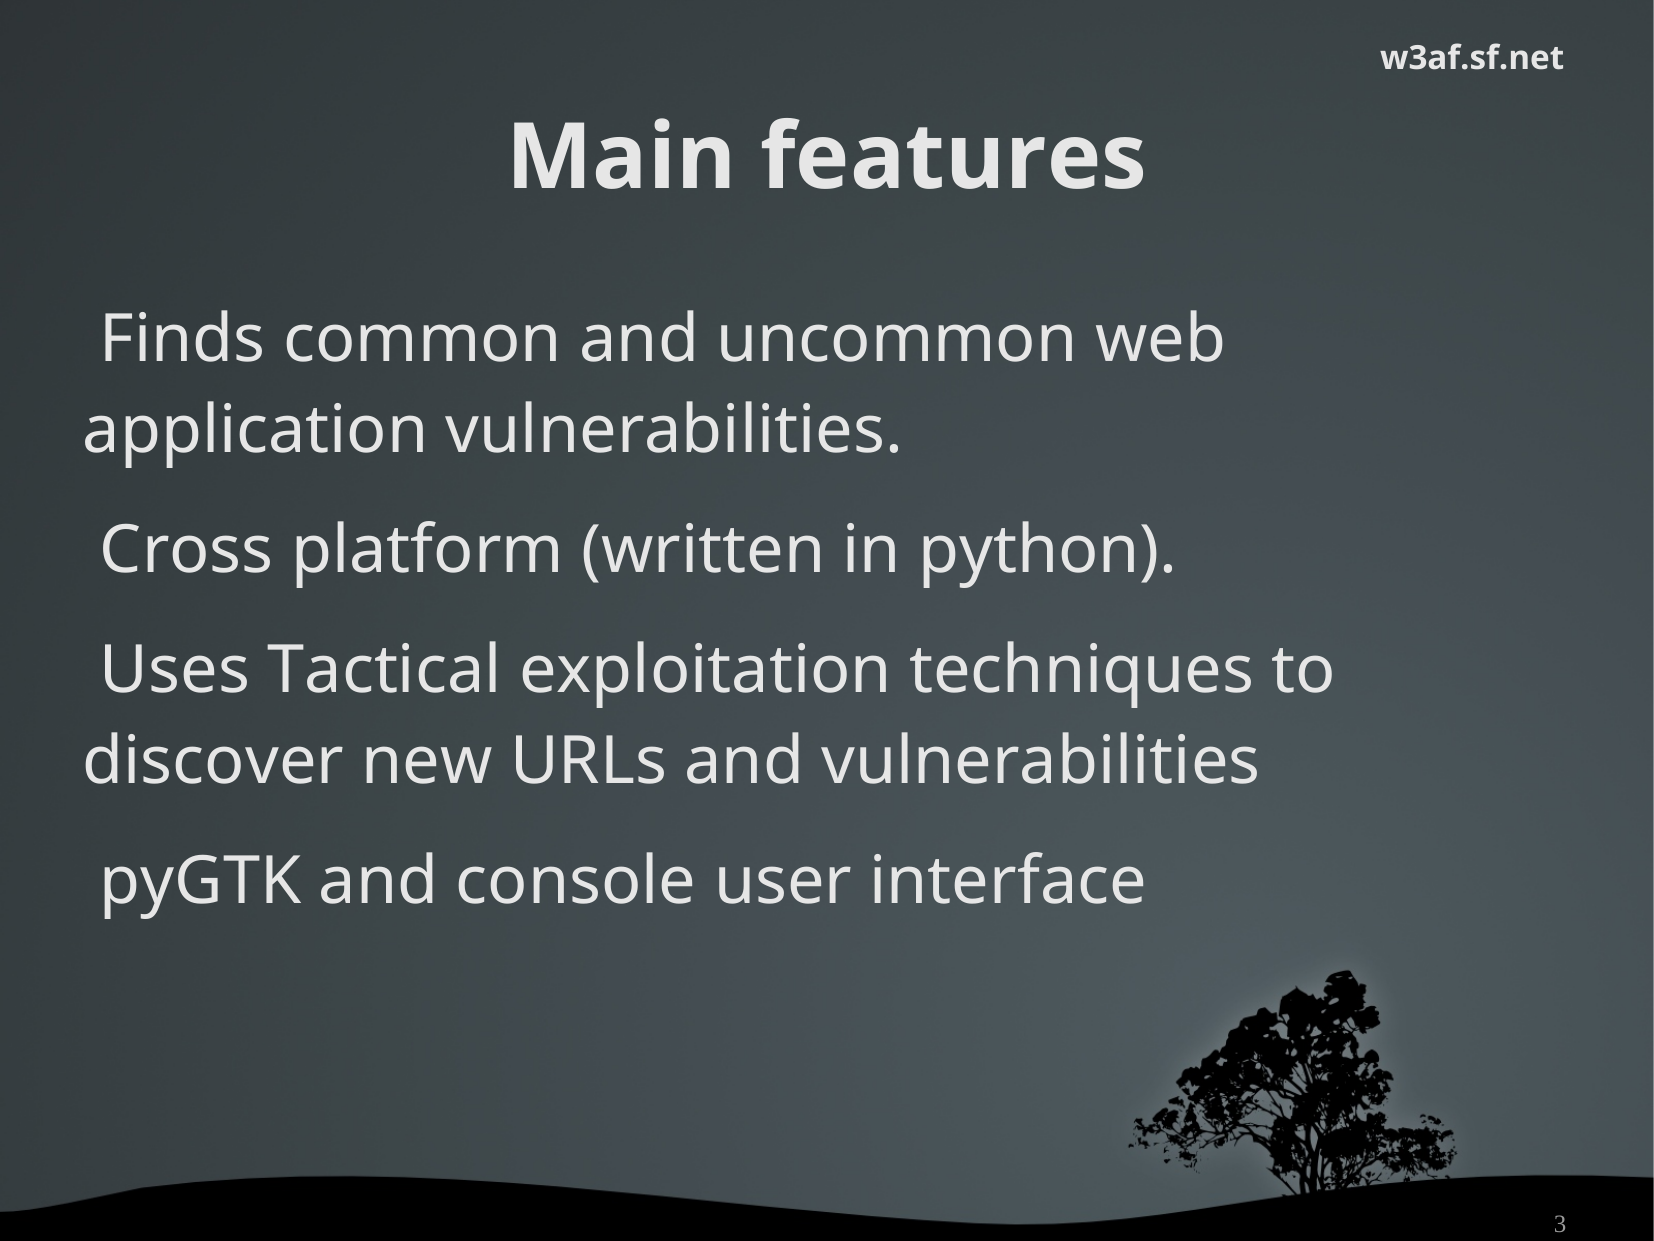

w3af.sf.net
# Main features
 Finds common and uncommon web application vulnerabilities.
 Cross platform (written in python).
 Uses Tactical exploitation techniques to discover new URLs and vulnerabilities
 pyGTK and console user interface
3